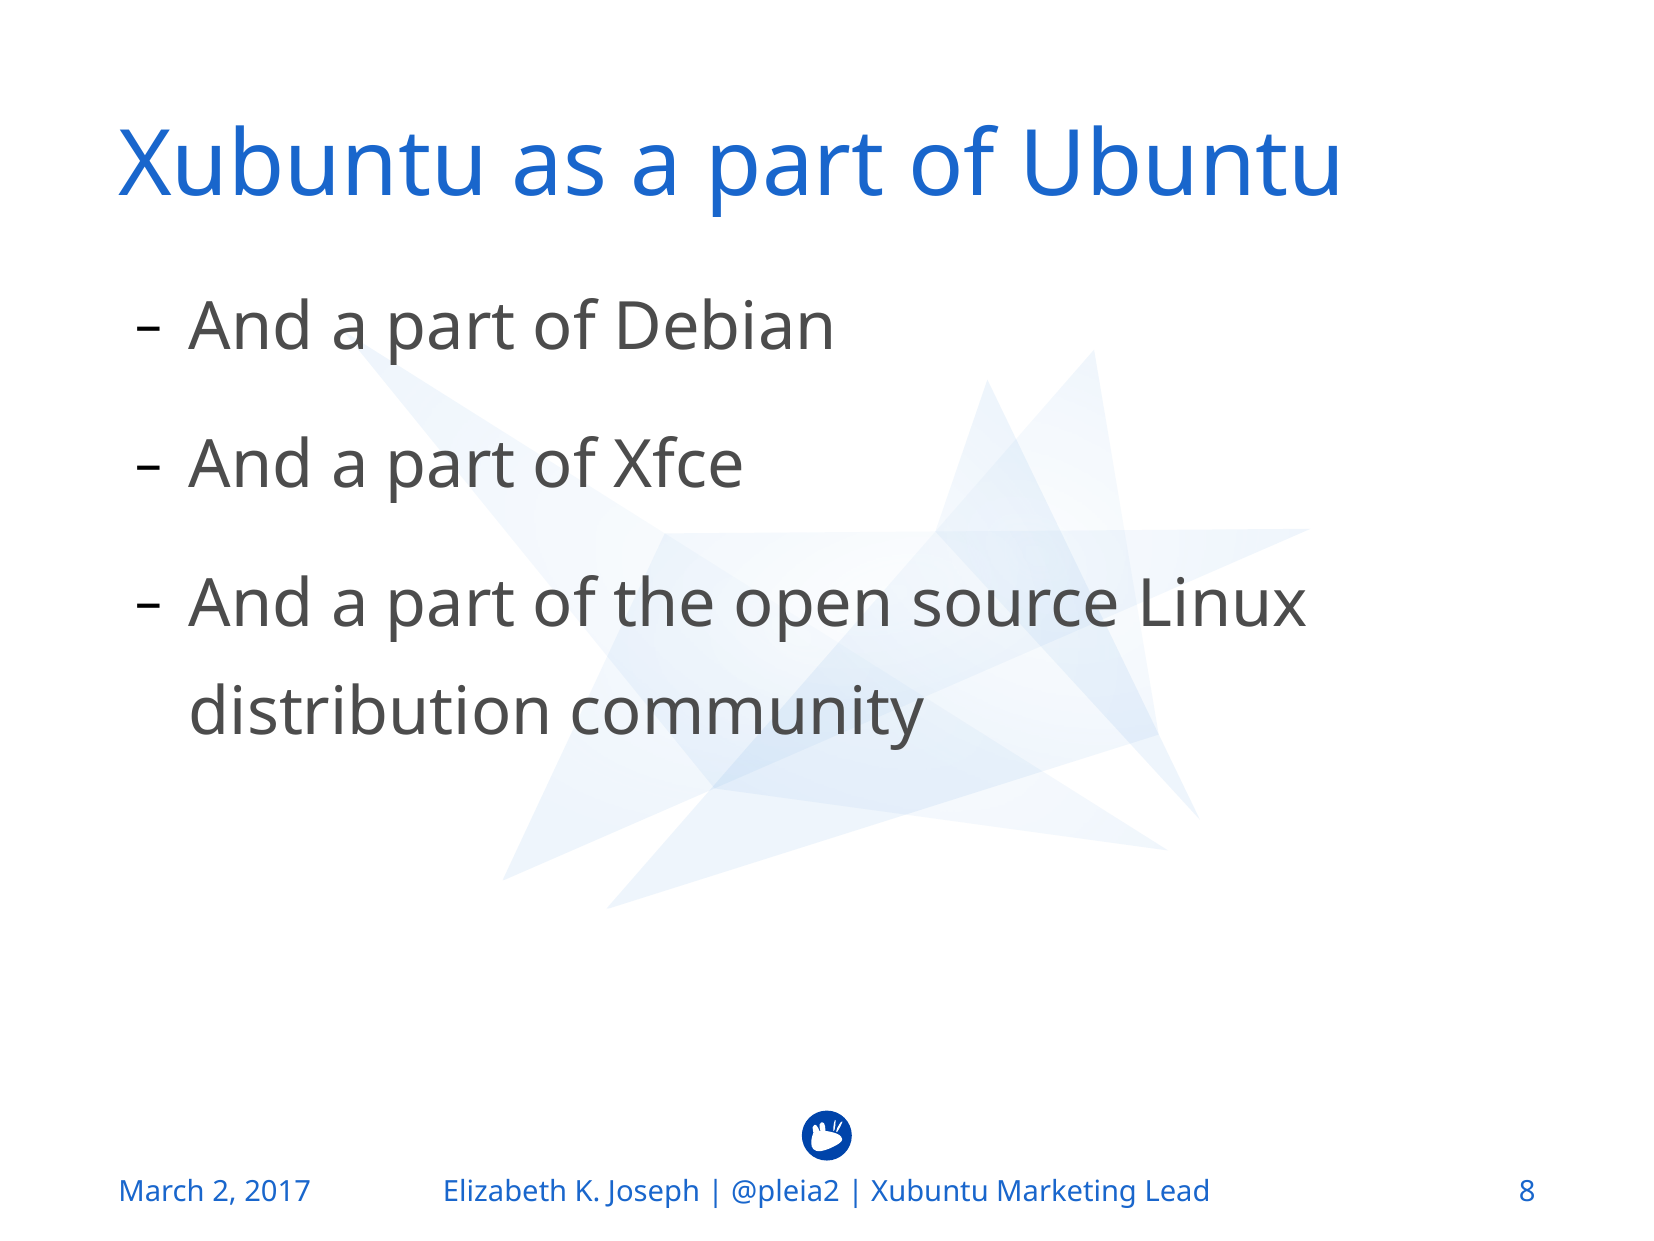

# Xubuntu as a part of Ubuntu
And a part of Debian
And a part of Xfce
And a part of the open source Linux distribution community
Elizabeth K. Joseph | @pleia2 | Xubuntu Marketing Lead
March 2, 2017
8